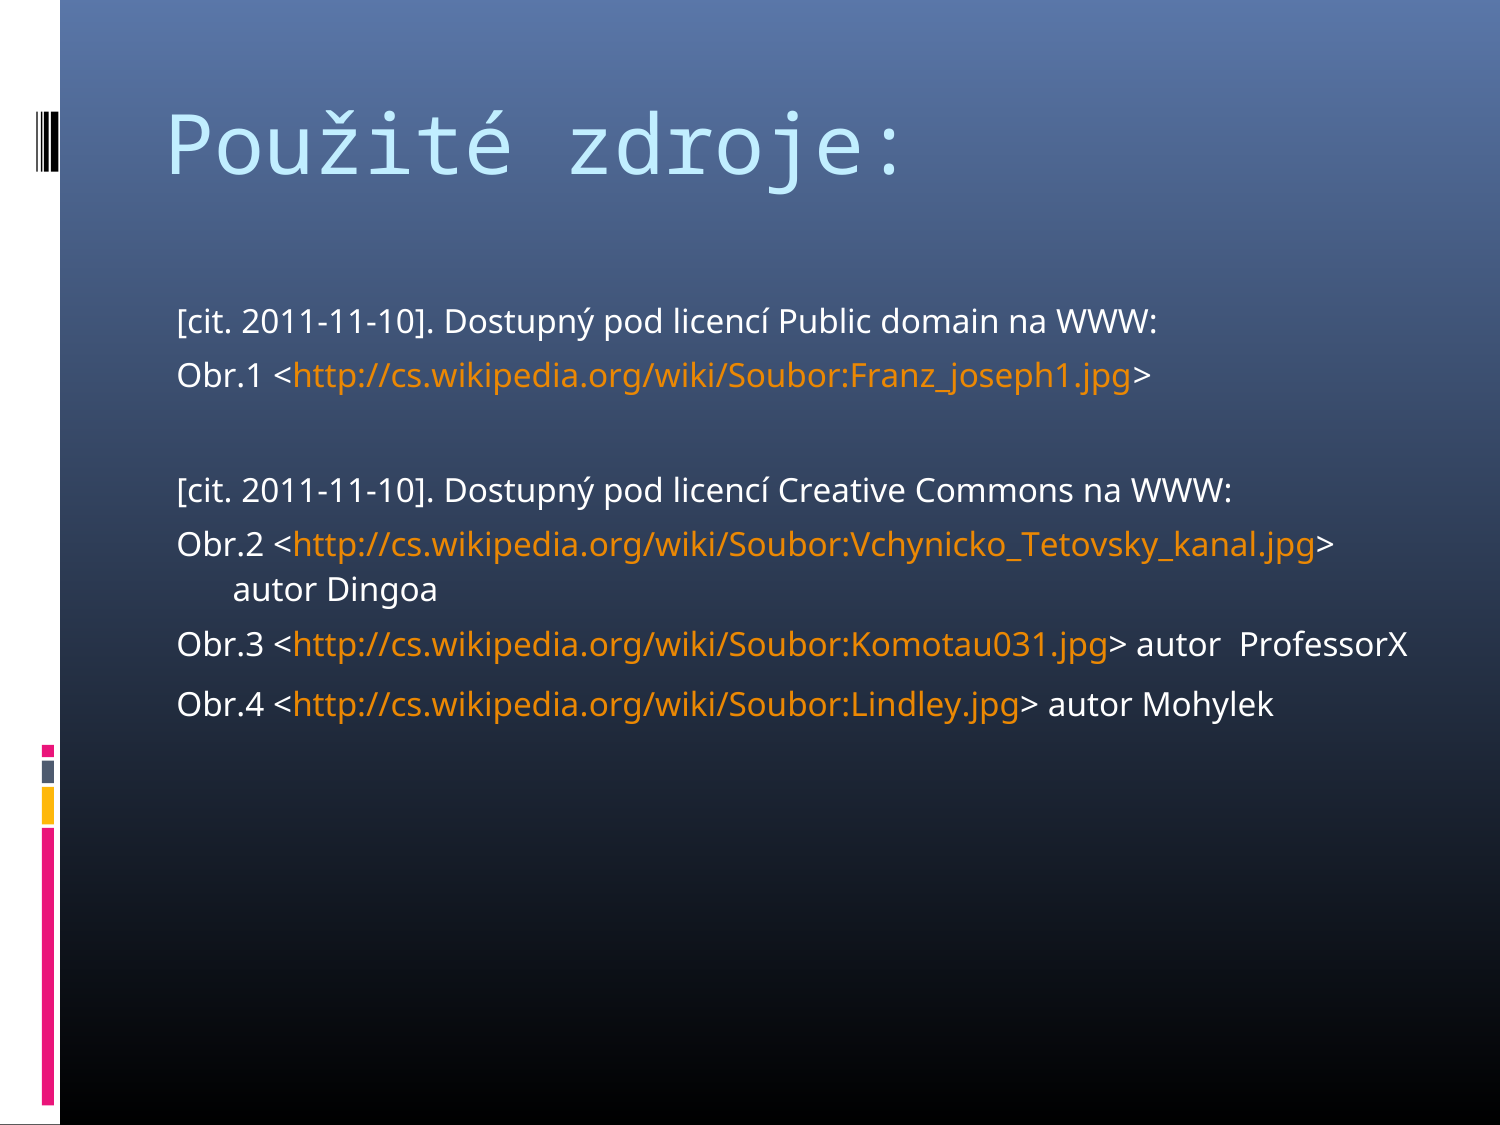

# Použité zdroje:
[cit. 2011-11-10]. Dostupný pod licencí Public domain na WWW:
Obr.1 <http://cs.wikipedia.org/wiki/Soubor:Franz_joseph1.jpg>
[cit. 2011-11-10]. Dostupný pod licencí Creative Commons na WWW:
Obr.2 <http://cs.wikipedia.org/wiki/Soubor:Vchynicko_Tetovsky_kanal.jpg> autor Dingoa
Obr.3 <http://cs.wikipedia.org/wiki/Soubor:Komotau031.jpg> autor ProfessorX
Obr.4 <http://cs.wikipedia.org/wiki/Soubor:Lindley.jpg> autor Mohylek